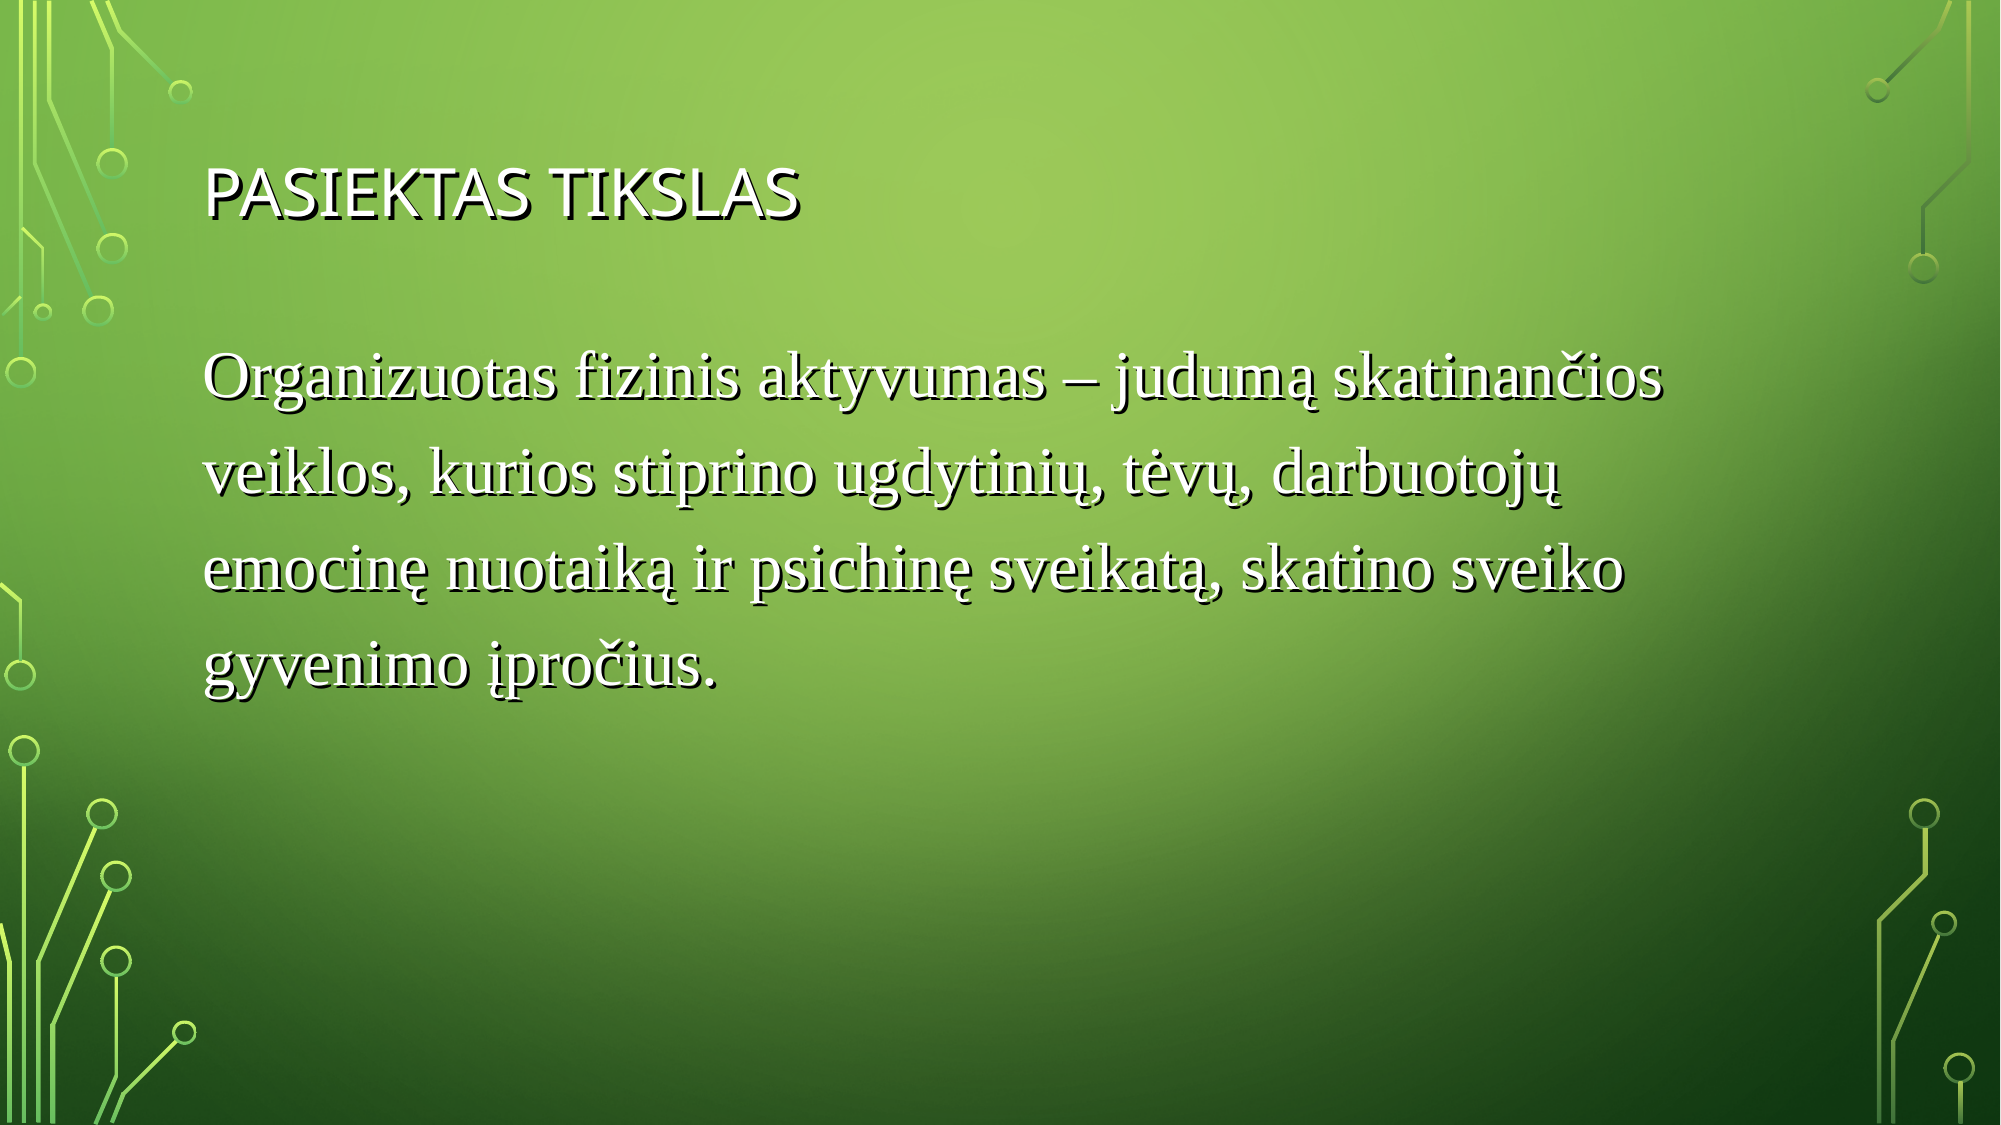

# PASIEKTAS TIKSLAS
Organizuotas fizinis aktyvumas – judumą skatinančios veiklos, kurios stiprino ugdytinių, tėvų, darbuotojų emocinę nuotaiką ir psichinę sveikatą, skatino sveiko gyvenimo įpročius.